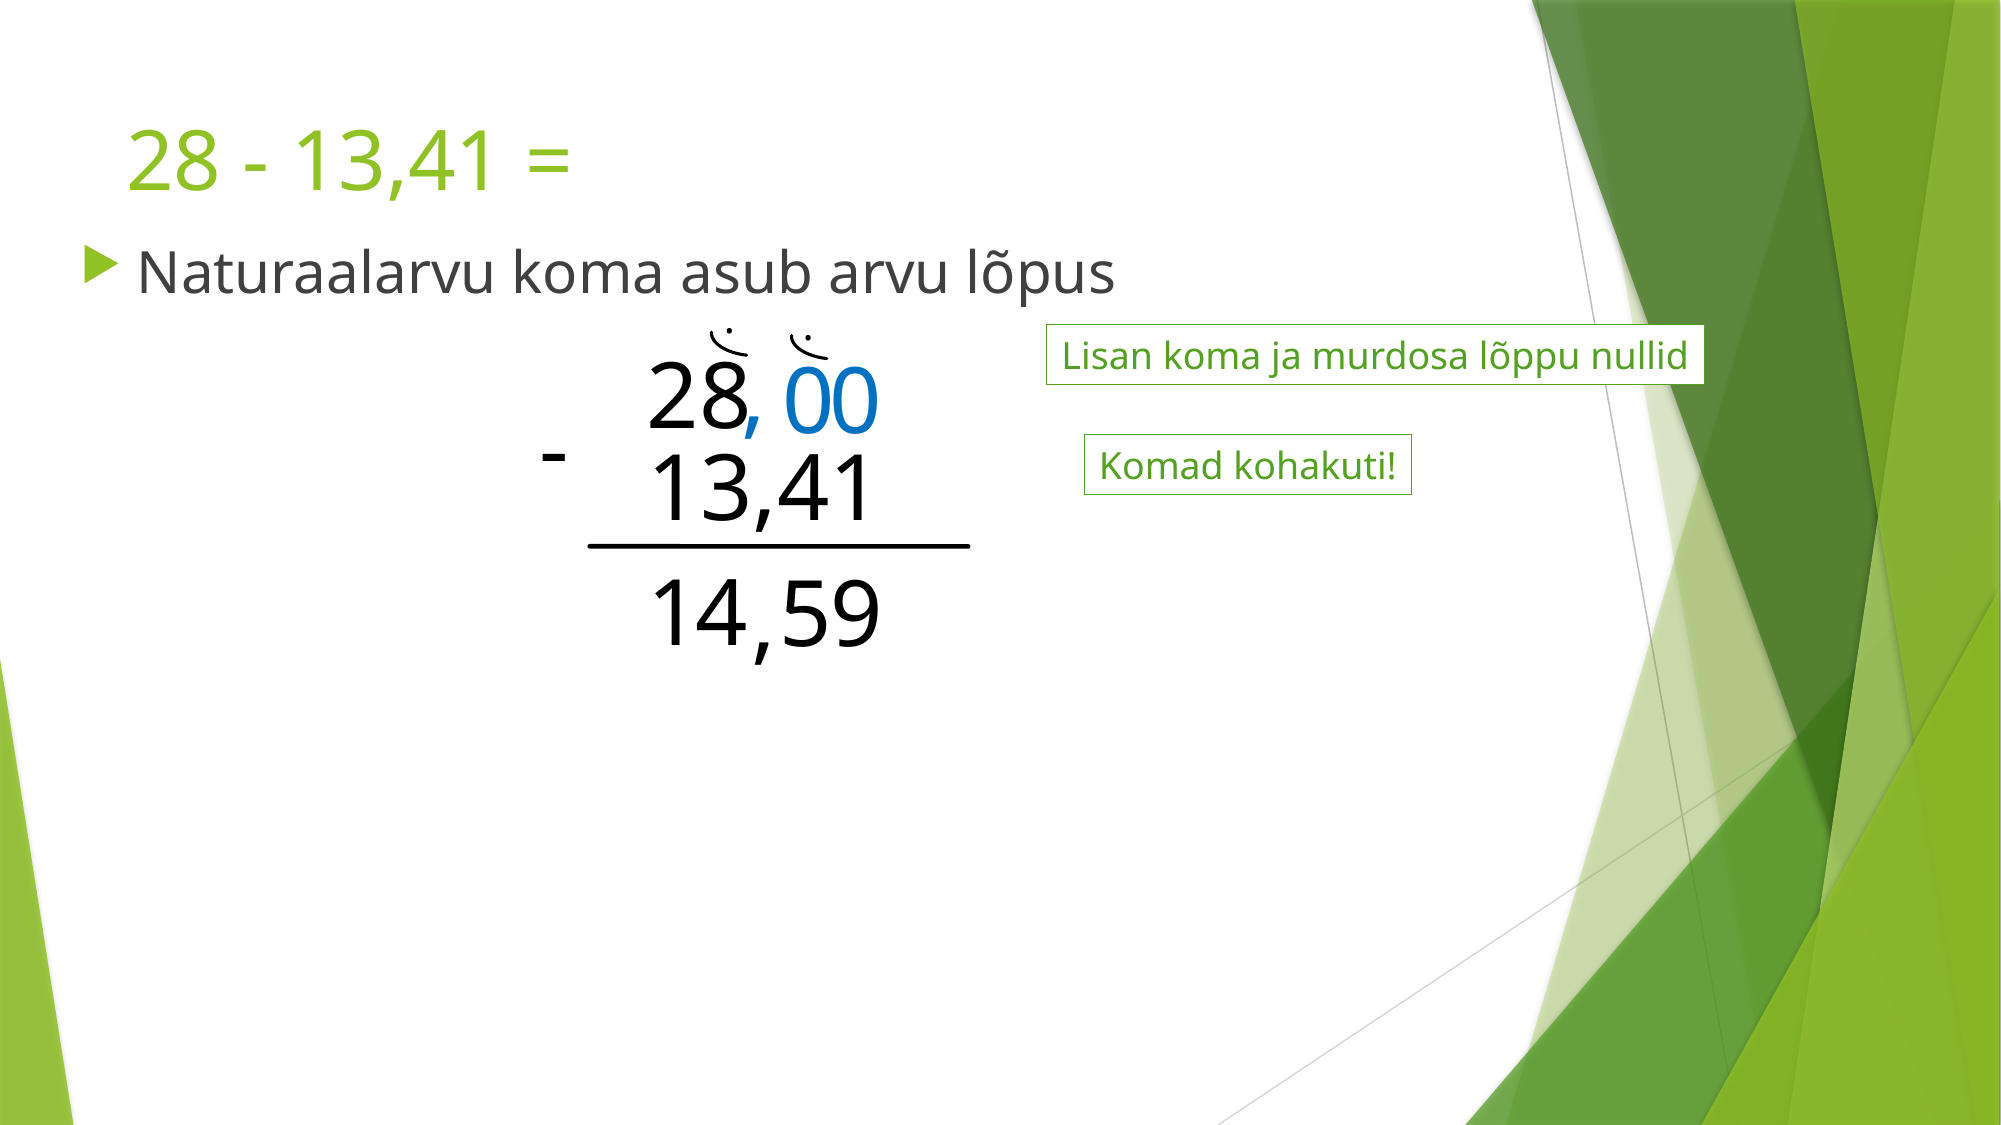

# 28 - 13,41 =
Naturaalarvu koma asub arvu lõpus
.
.
Lisan koma ja murdosa lõppu nullid
,
28
0
0
-
13,41
Komad kohakuti!
1
4
5
9
,